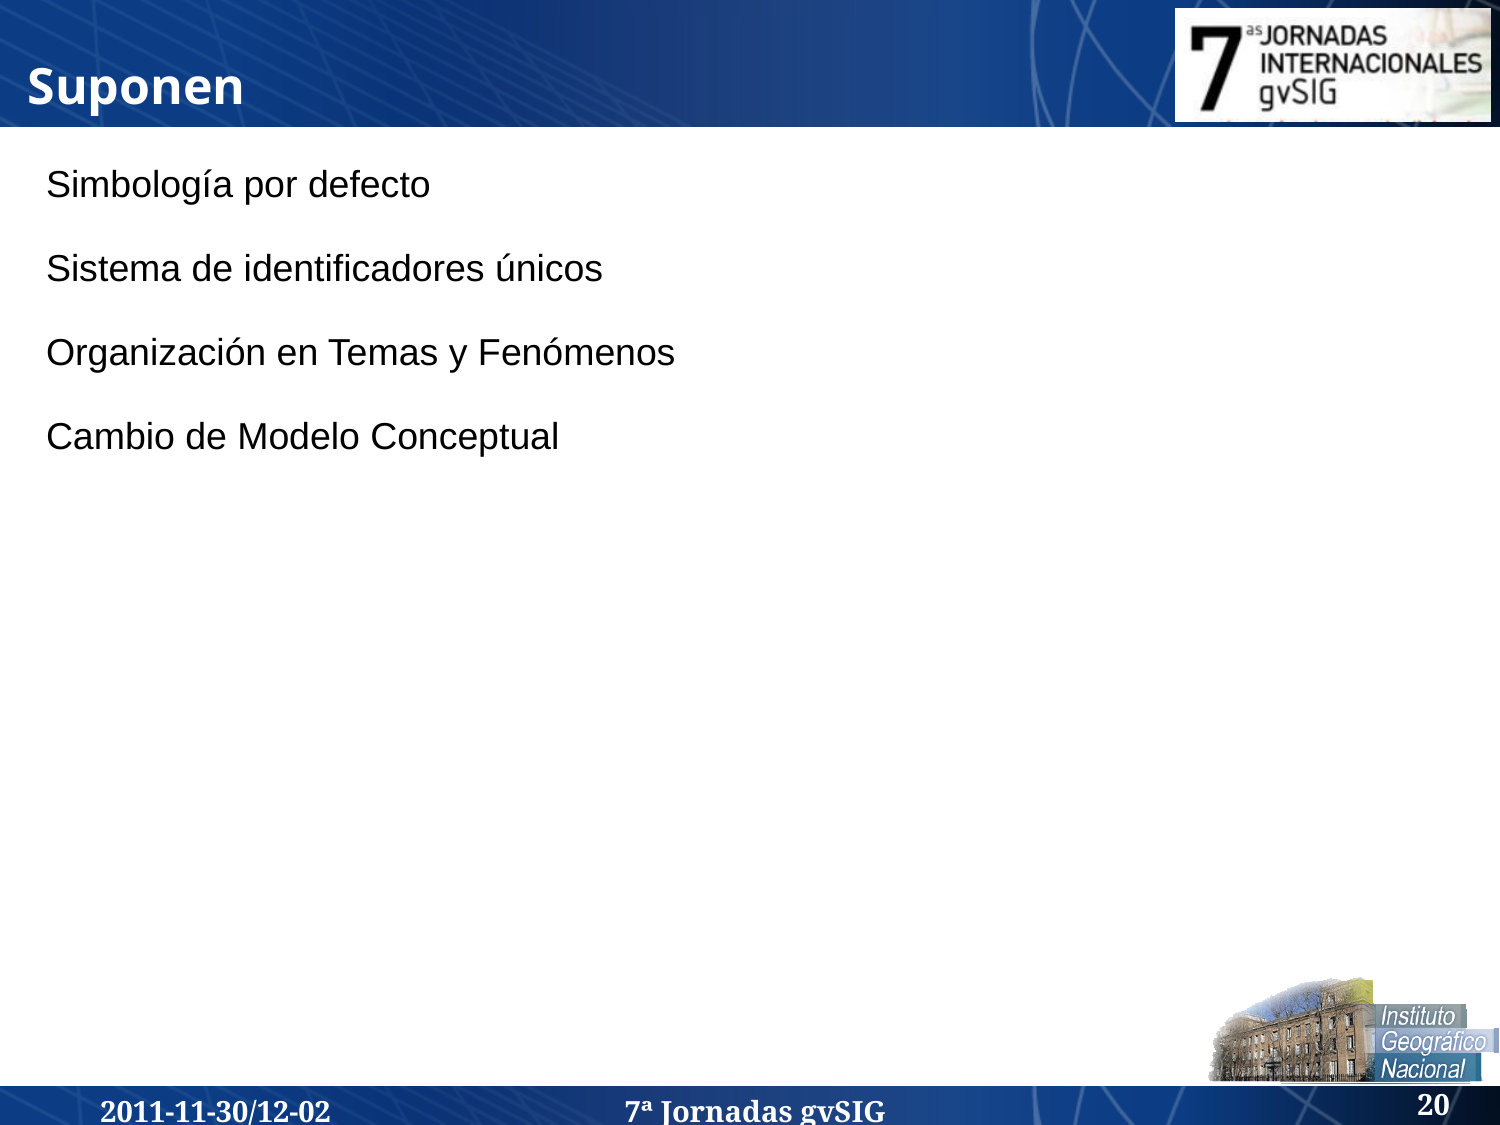

Suponen
Simbología por defecto
Sistema de identificadores únicos
Organización en Temas y Fenómenos
Cambio de Modelo Conceptual